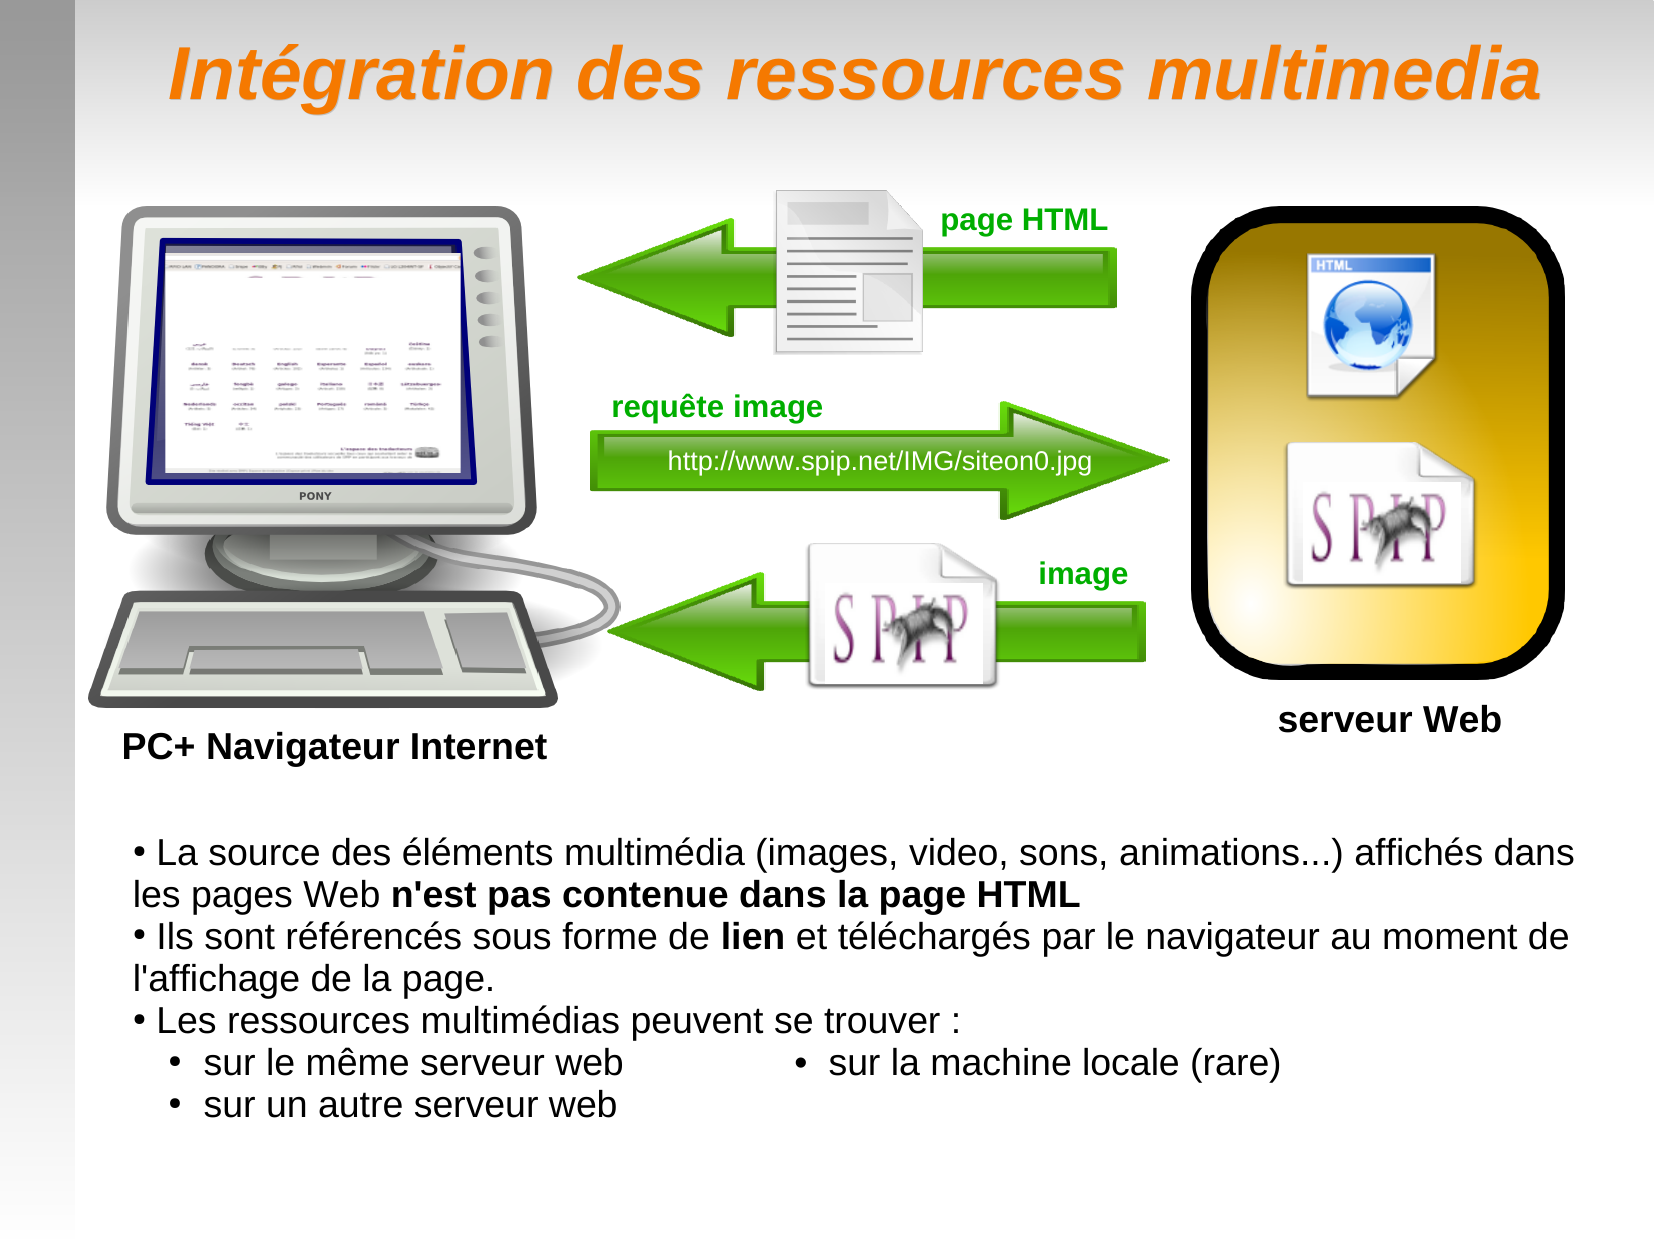

# Intégration des ressources multimedia
page HTML
requête image
http://www.spip.net/IMG/siteon0.jpg
image
serveur Web
PC+ Navigateur Internet
 La source des éléments multimédia (images, video, sons, animations...) affichés dans les pages Web n'est pas contenue dans la page HTML
 Ils sont référencés sous forme de lien et téléchargés par le navigateur au moment de l'affichage de la page.
 Les ressources multimédias peuvent se trouver :
sur le même serveur web			• sur la machine locale (rare)
sur un autre serveur web